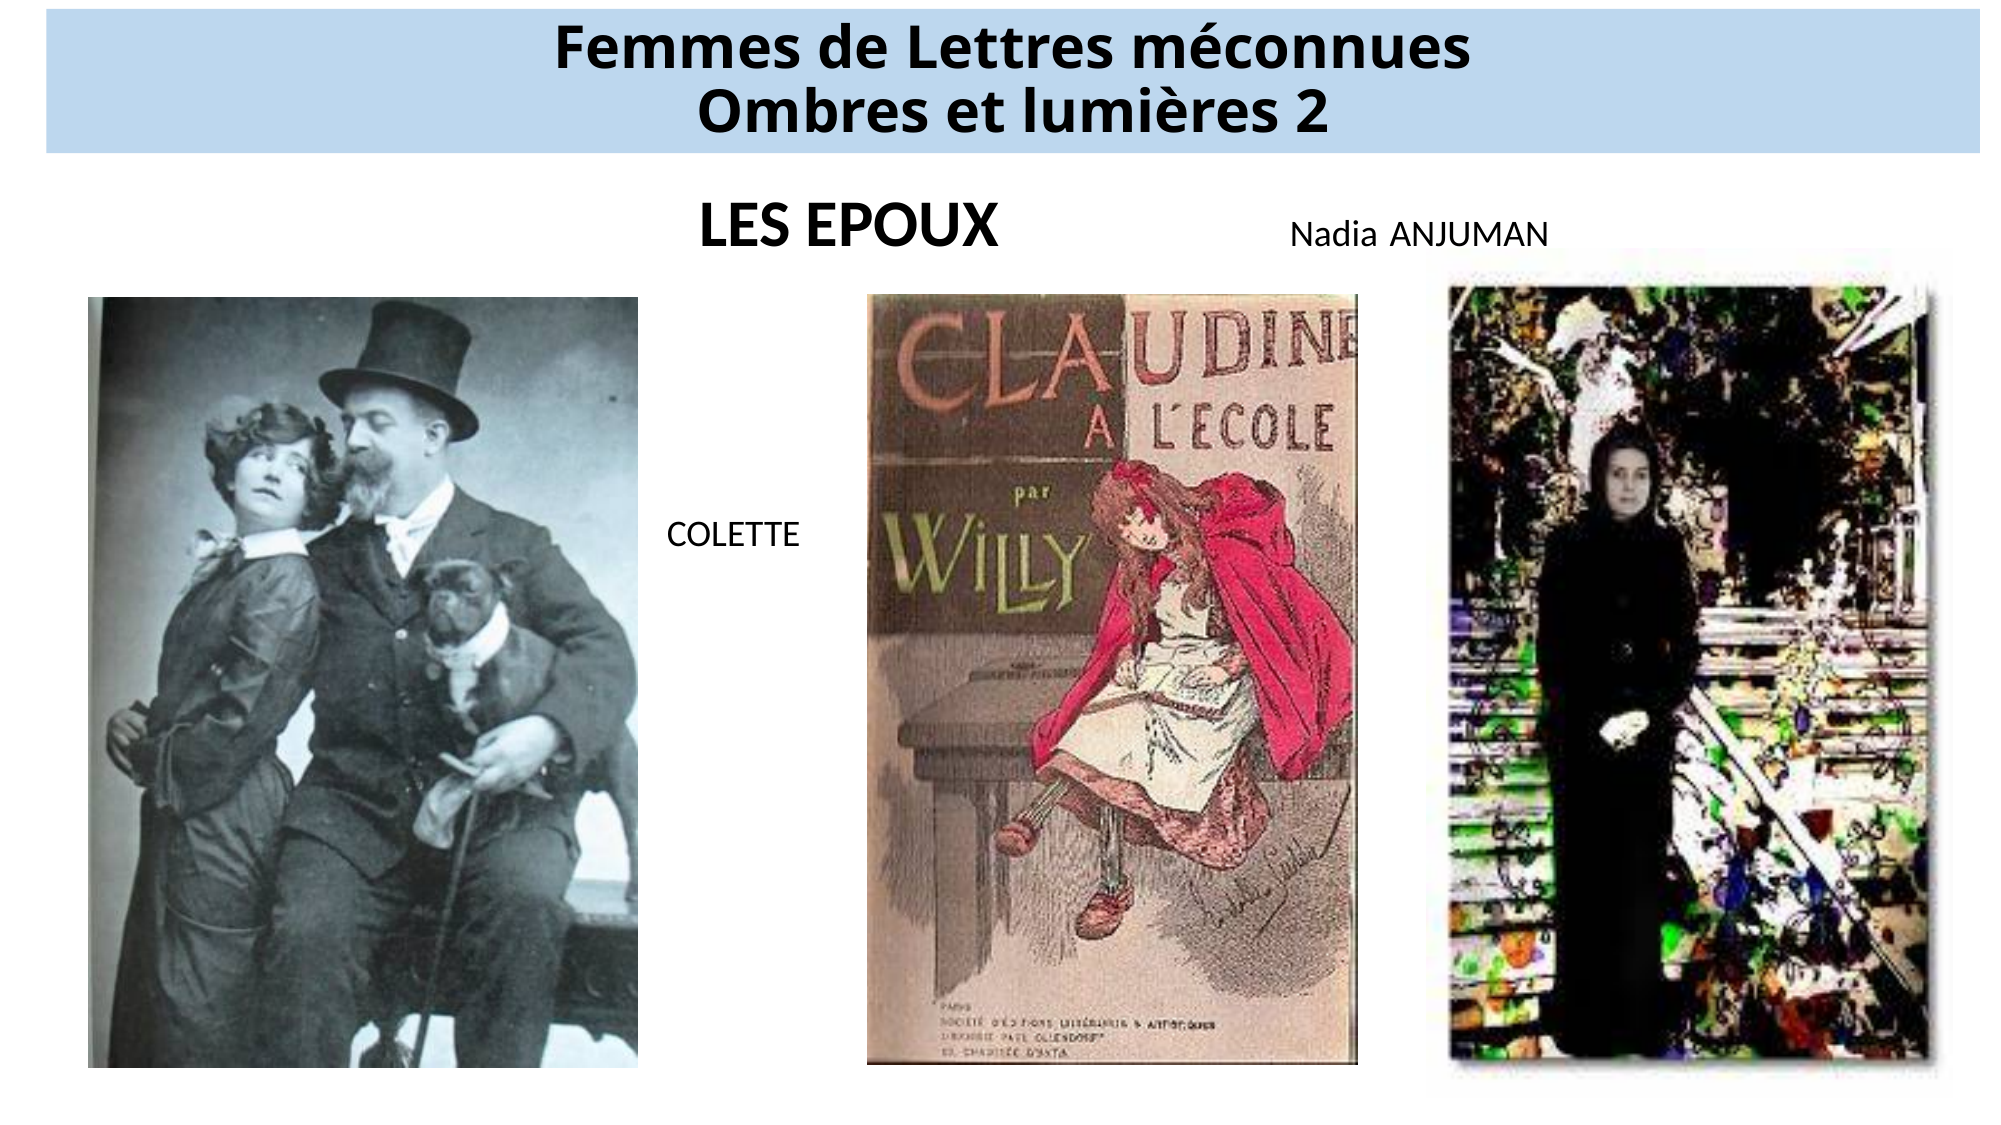

# Femmes de Lettres méconnues Ombres et lumières 2
LES EPOUX				Nadia ANJUMAN
COLETTE